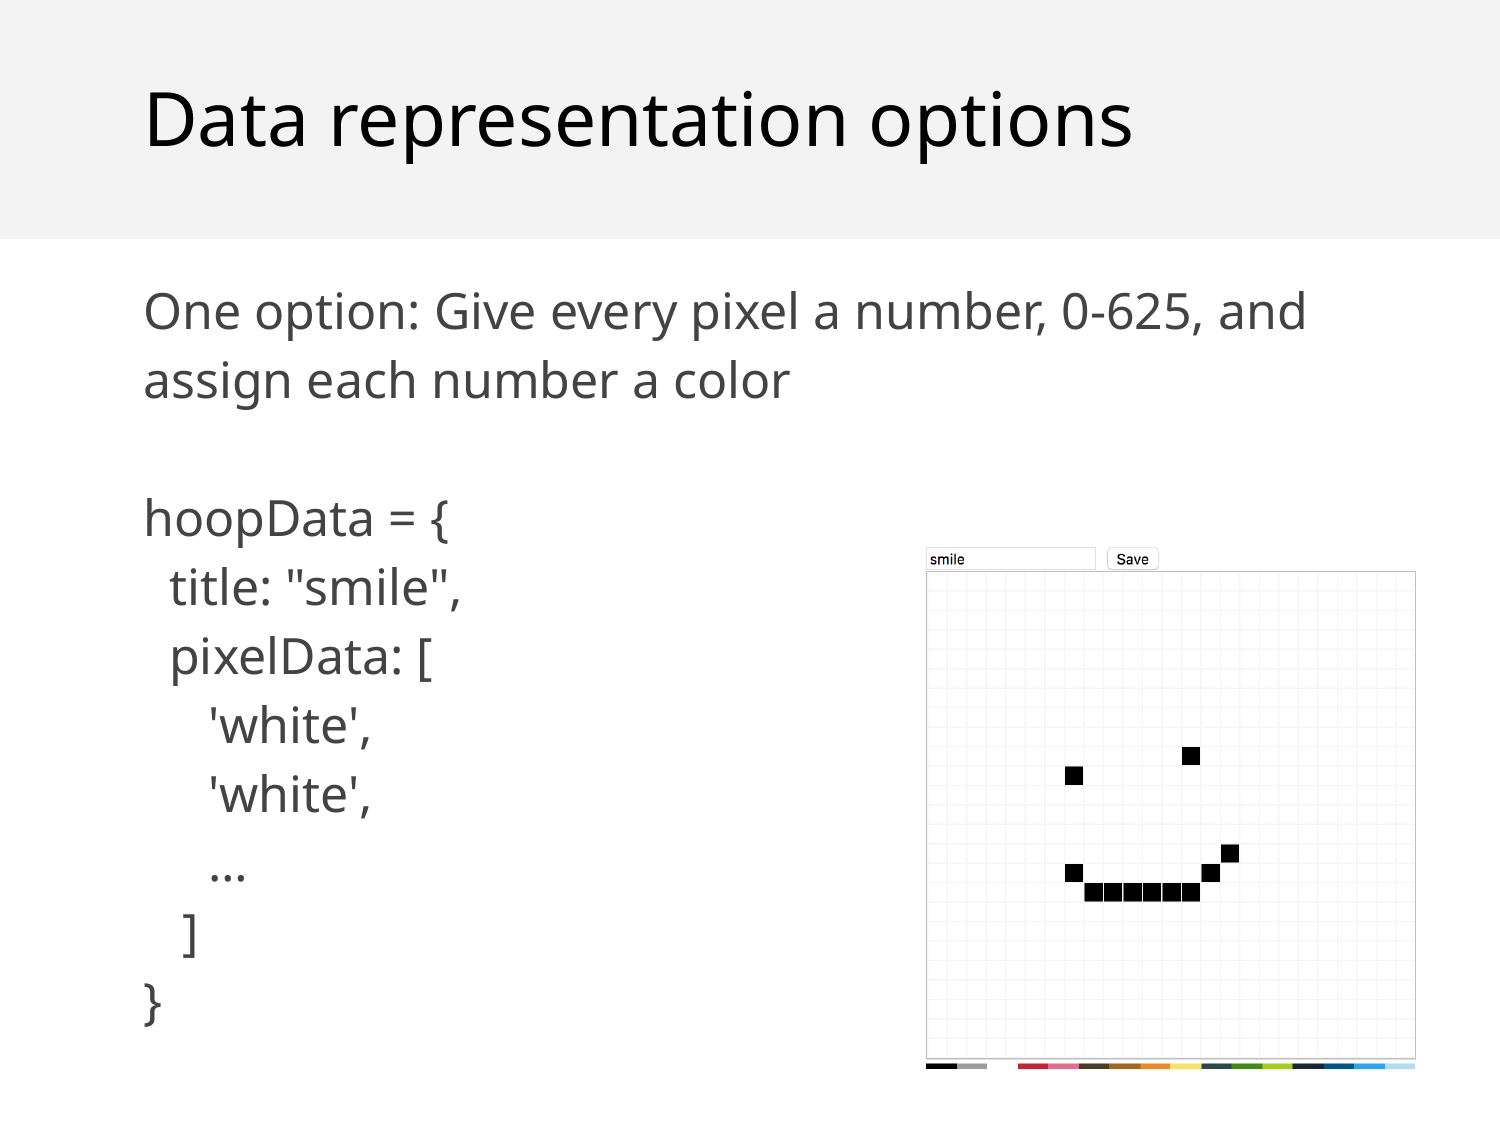

# Data representation options
One option: Give every pixel a number, 0-625, and assign each number a color
hoopData = {
 title: "smile",
 pixelData: [
 'white',
 'white',
 …
 ]
}